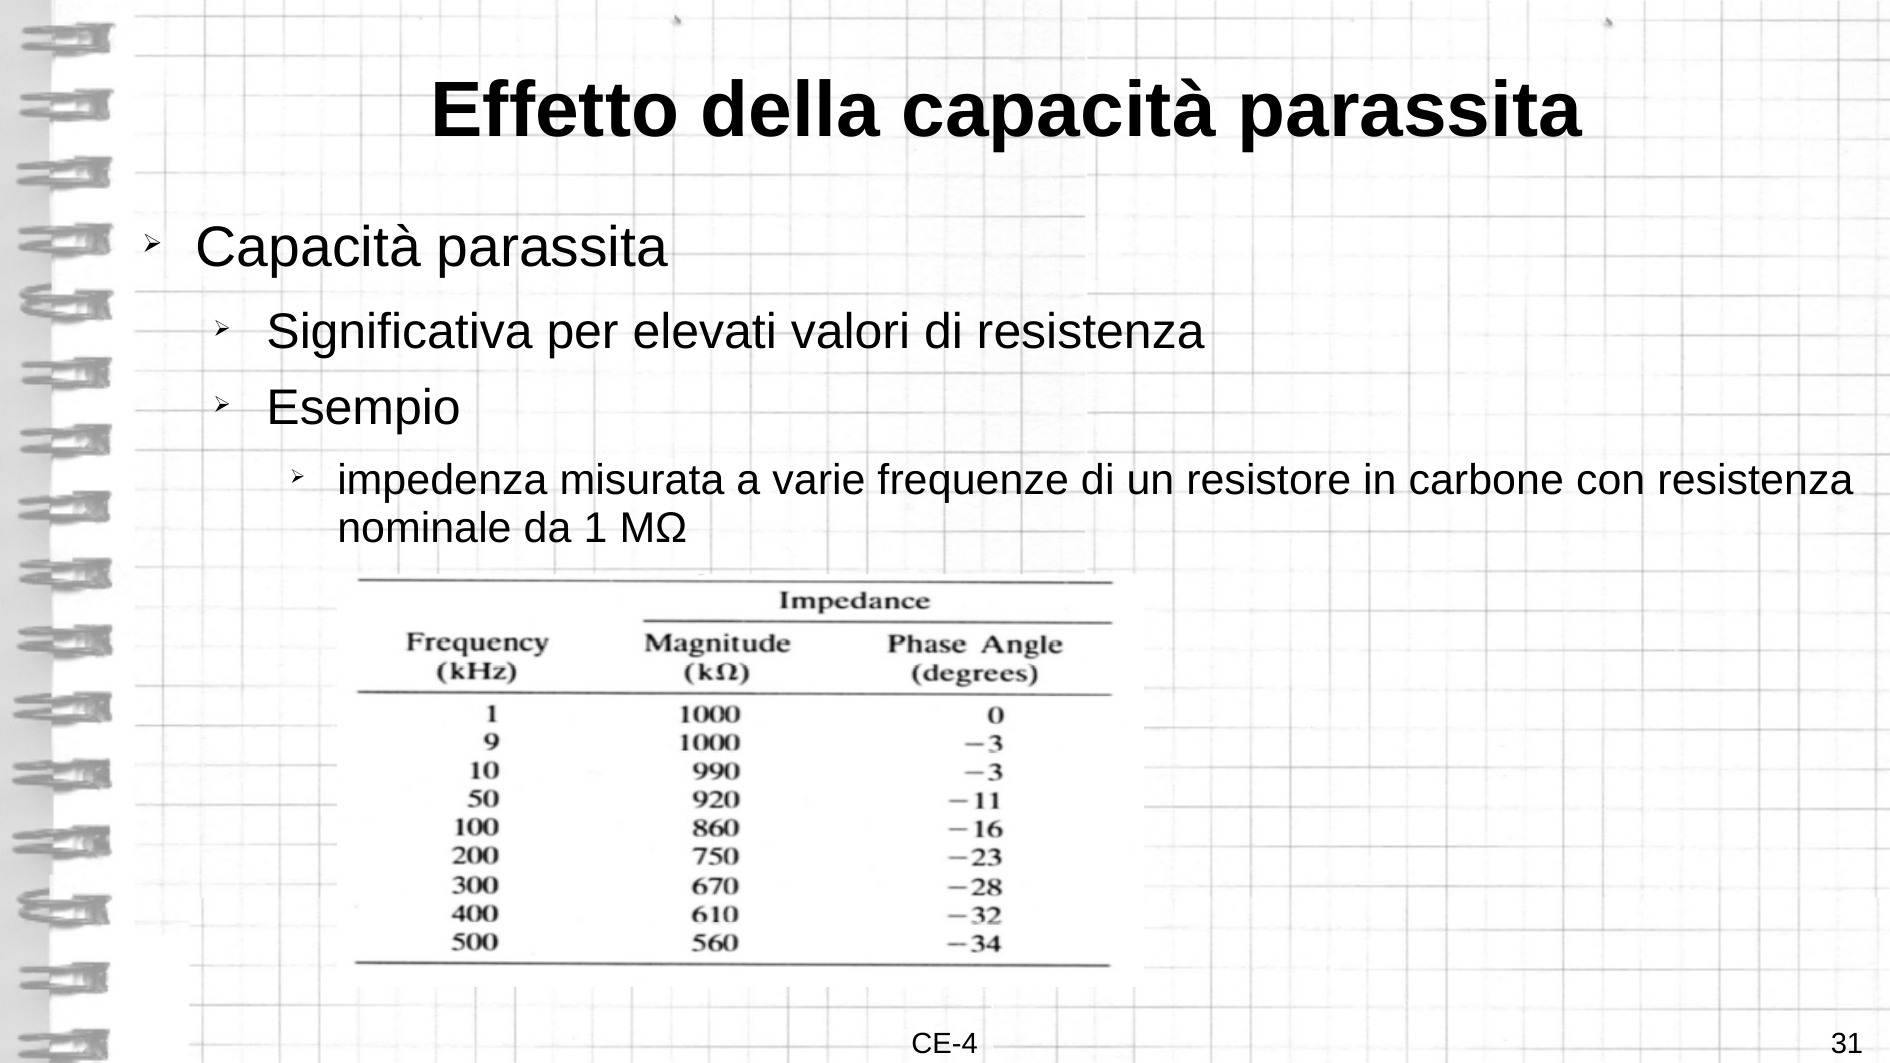

# Effetto della capacità parassita
Capacità parassita
Significativa per elevati valori di resistenza
Esempio
impedenza misurata a varie frequenze di un resistore in carbone con resistenza nominale da 1 MΩ
CE-4
31